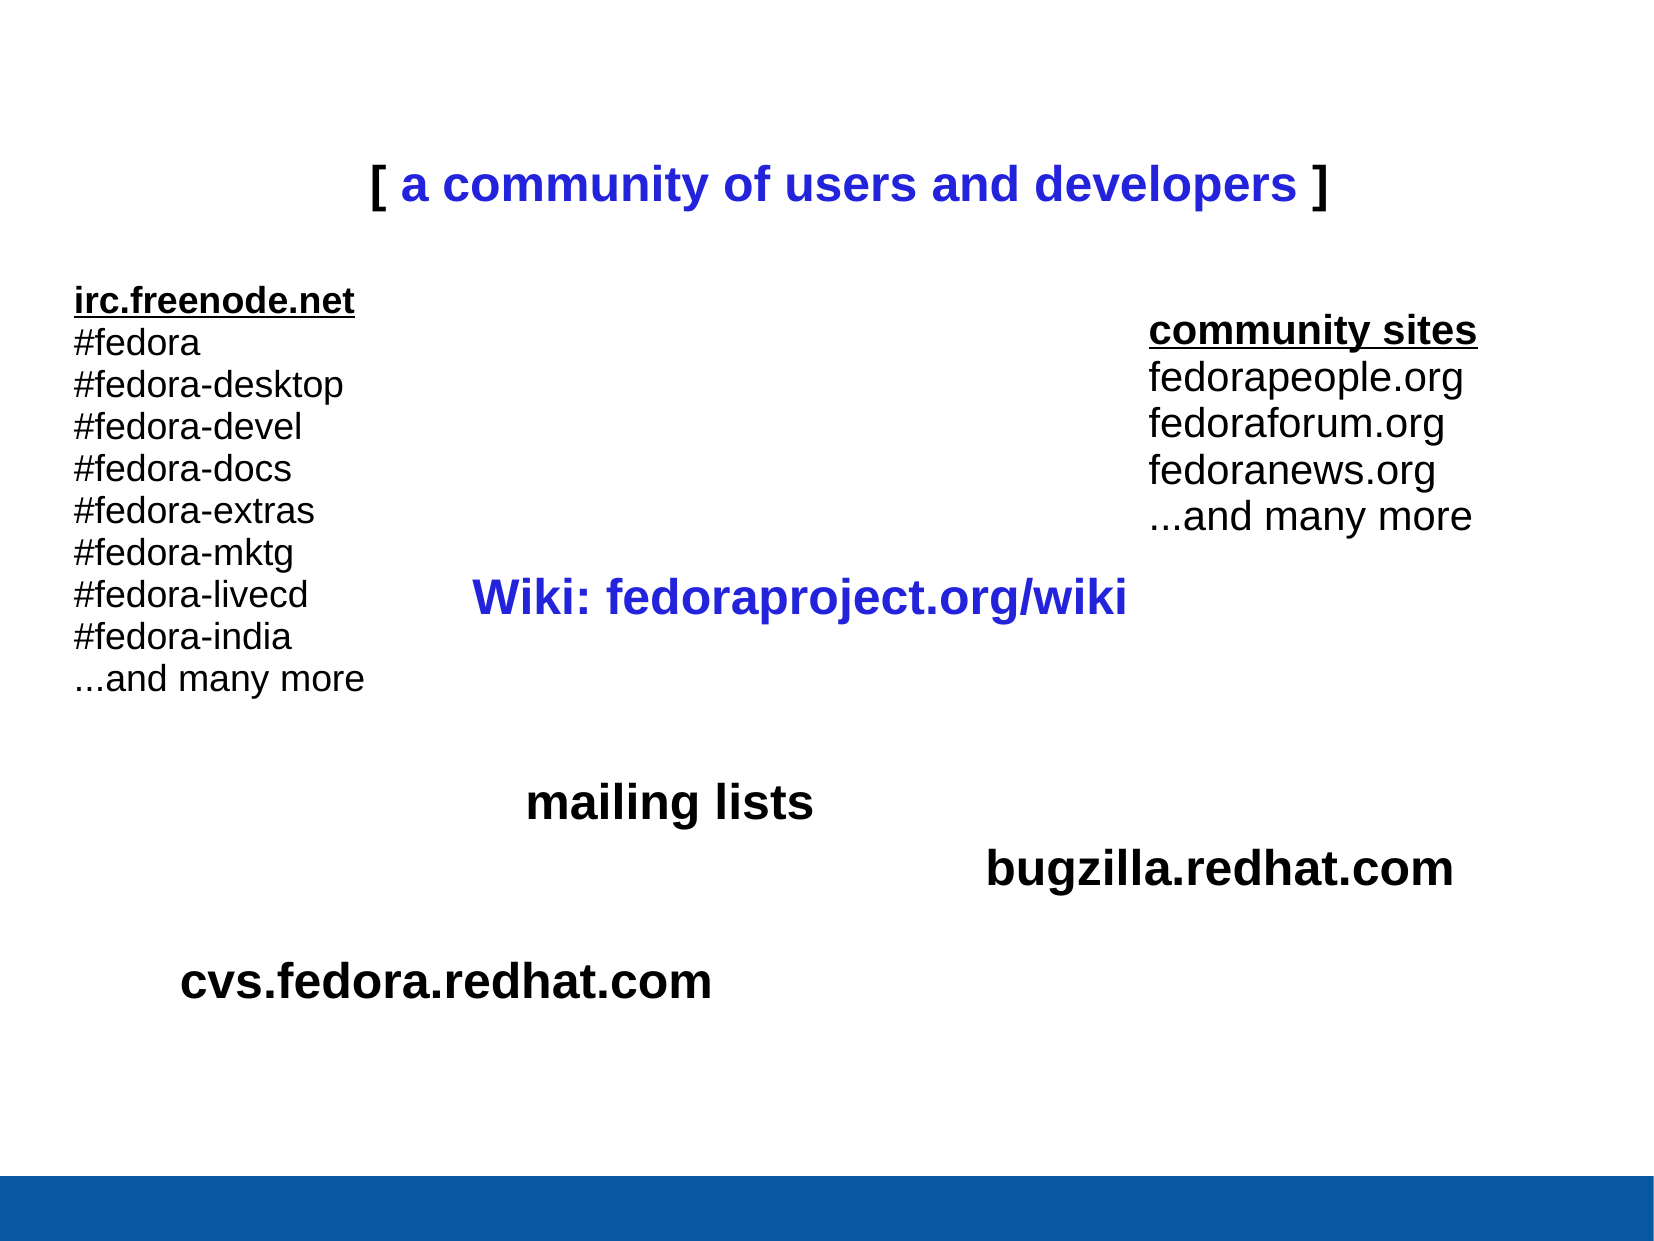

[ a community of users and developers ]
irc.freenode.net
#fedora
#fedora-desktop
#fedora-devel
#fedora-docs
#fedora-extras
#fedora-mktg
#fedora-livecd
#fedora-india
...and many more
community sites
fedorapeople.org
fedoraforum.org
fedoranews.org
...and many more
Wiki: fedoraproject.org/wiki
mailing lists
bugzilla.redhat.com
cvs.fedora.redhat.com